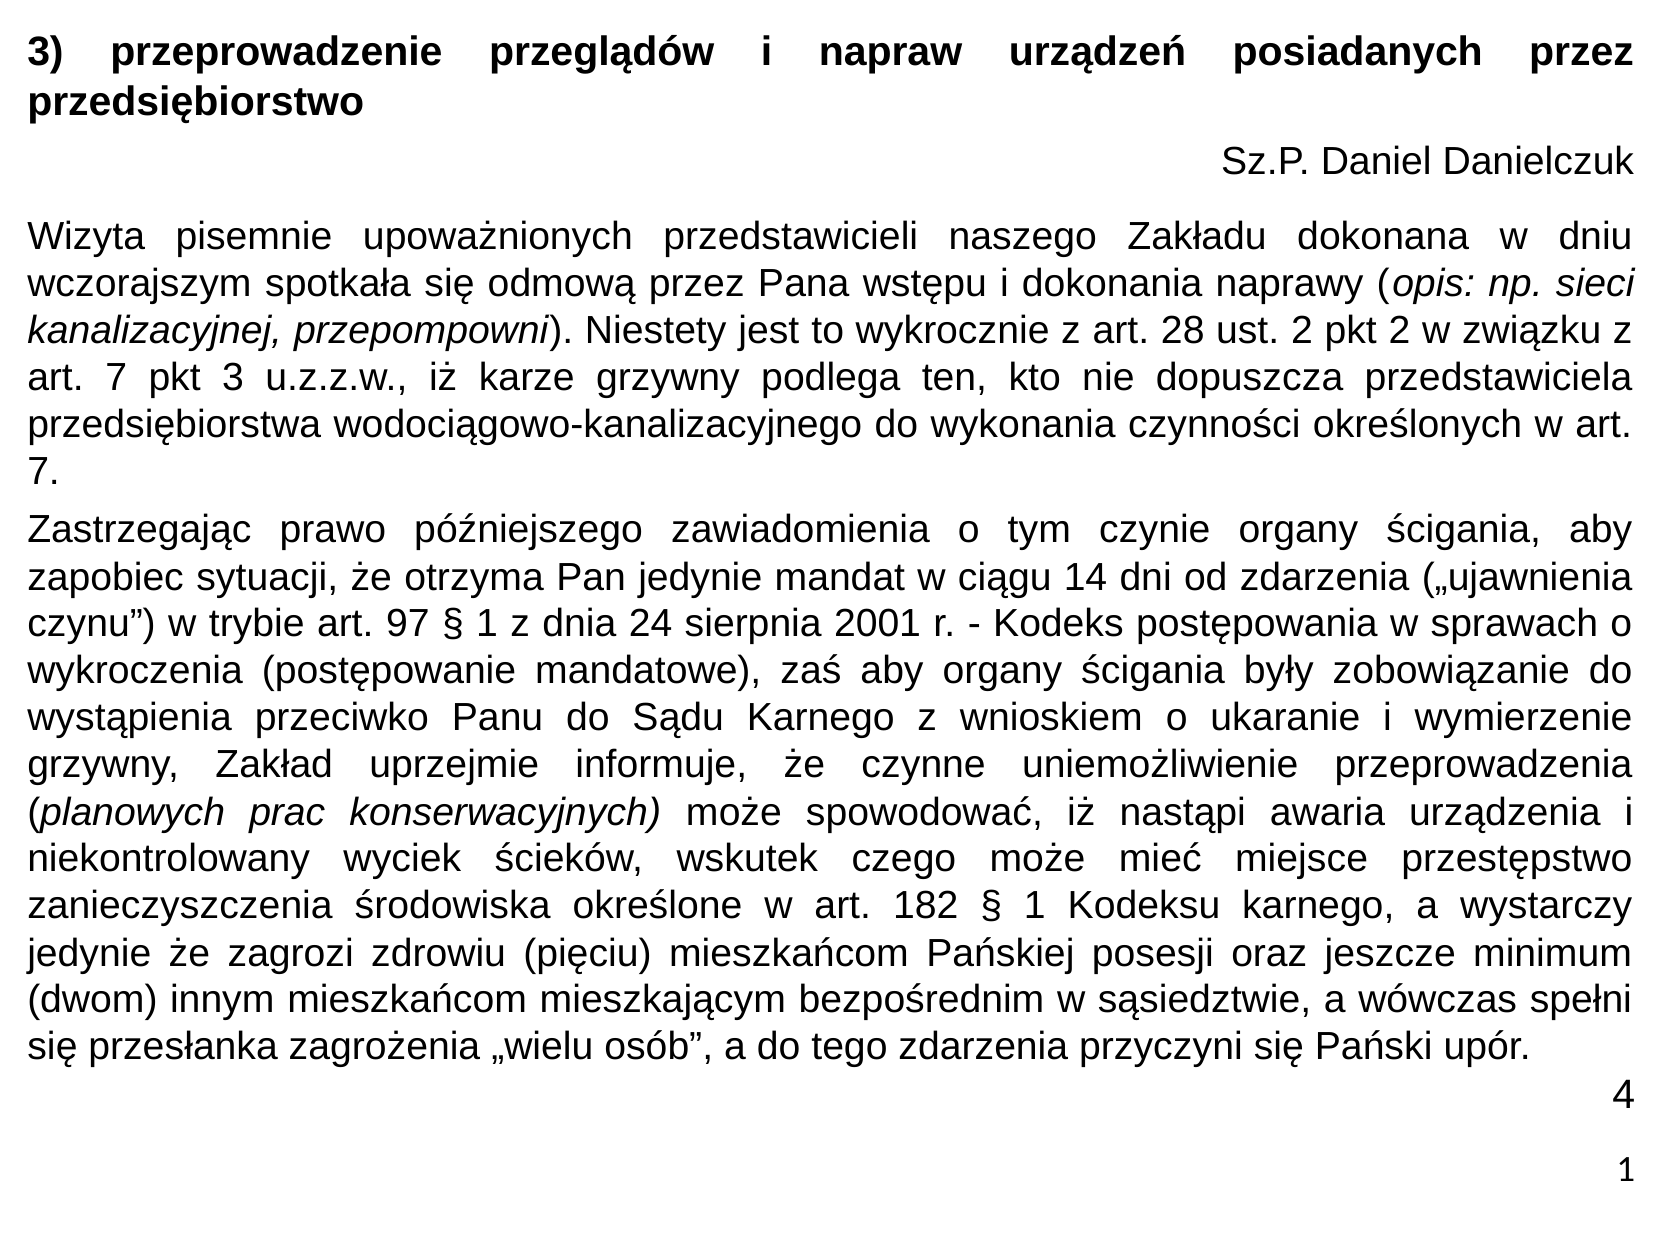

# 3) przeprowadzenie przeglądów i napraw urządzeń posiadanych przez przedsiębiorstwo
Sz.P. Daniel Danielczuk
Wizyta pisemnie upoważnionych przedstawicieli naszego Zakładu dokonana w dniu wczorajszym spotkała się odmową przez Pana wstępu i dokonania naprawy (opis: np. sieci kanalizacyjnej, przepompowni). Niestety jest to wykrocznie z art. 28 ust. 2 pkt 2 w związku z art. 7 pkt 3 u.z.z.w., iż karze grzywny podlega ten, kto nie dopuszcza przedstawiciela przedsiębiorstwa wodociągowo-kanalizacyjnego do wykonania czynności określonych w art. 7.
Zastrzegając prawo późniejszego zawiadomienia o tym czynie organy ścigania, aby zapobiec sytuacji, że otrzyma Pan jedynie mandat w ciągu 14 dni od zdarzenia („ujawnienia czynu”) w trybie art. 97 § 1 z dnia 24 sierpnia 2001 r. - Kodeks postępowania w sprawach o wykroczenia (postępowanie mandatowe), zaś aby organy ścigania były zobowiązanie do wystąpienia przeciwko Panu do Sądu Karnego z wnioskiem o ukaranie i wymierzenie grzywny, Zakład uprzejmie informuje, że czynne uniemożliwienie przeprowadzenia (planowych prac konserwacyjnych) może spowodować, iż nastąpi awaria urządzenia i niekontrolowany wyciek ścieków, wskutek czego może mieć miejsce przestępstwo zanieczyszczenia środowiska określone w art. 182 § 1 Kodeksu karnego, a wystarczy jedynie że zagrozi zdrowiu (pięciu) mieszkańcom Pańskiej posesji oraz jeszcze minimum (dwom) innym mieszkańcom mieszkającym bezpośrednim w sąsiedztwie, a wówczas spełni się przesłanka zagrożenia „wielu osób”, a do tego zdarzenia przyczyni się Pański upór.
4
1